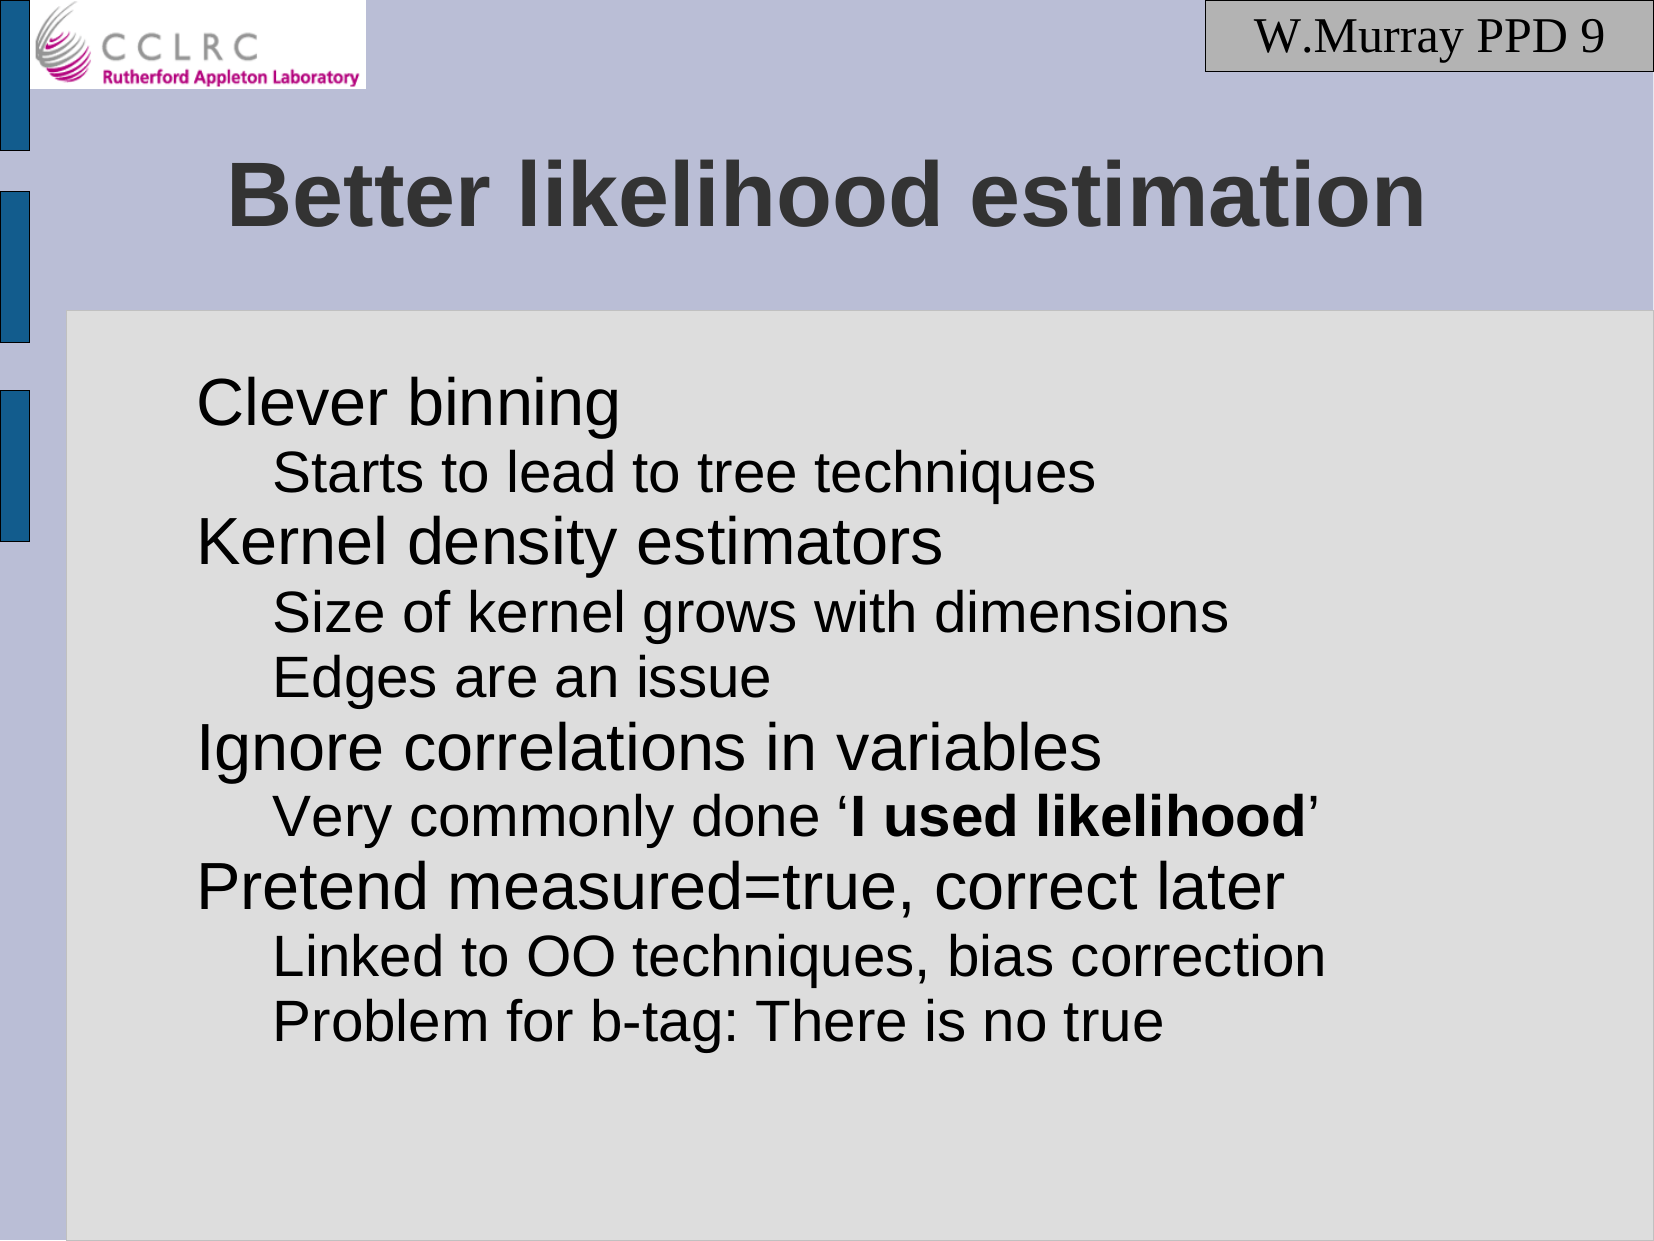

# Better likelihood estimation
Clever binning
Starts to lead to tree techniques
Kernel density estimators
Size of kernel grows with dimensions
Edges are an issue
Ignore correlations in variables
Very commonly done ‘I used likelihood’
Pretend measured=true, correct later
Linked to OO techniques, bias correction
Problem for b-tag: There is no true